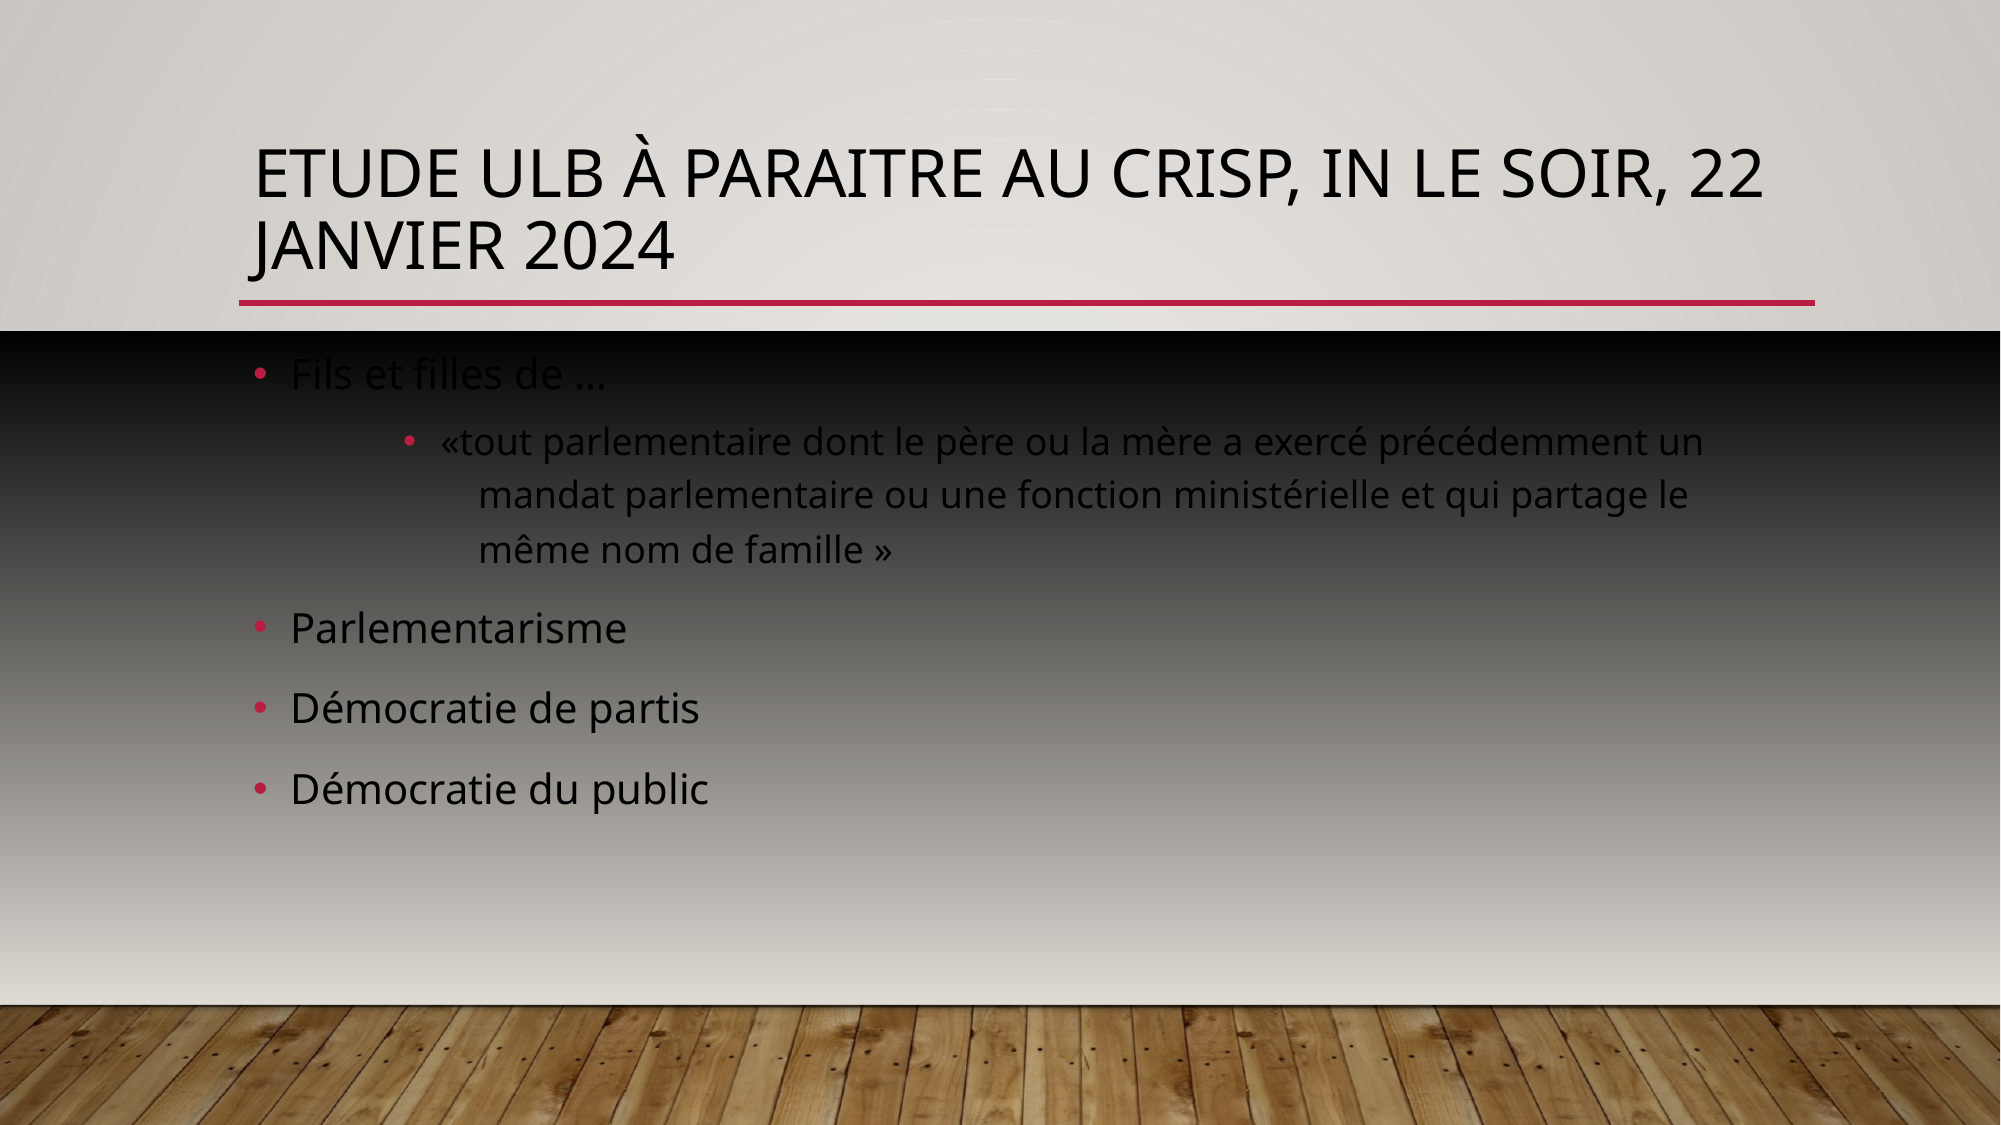

# Etude ULB à paraitre au CRISP, in Le Soir, 22 janvier 2024
Fils et filles de …
«tout parlementaire dont le père ou la mère a exercé précédemment un mandat parlementaire ou une fonction ministérielle et qui partage le même nom de famille »
Parlementarisme
Démocratie de partis
Démocratie du public